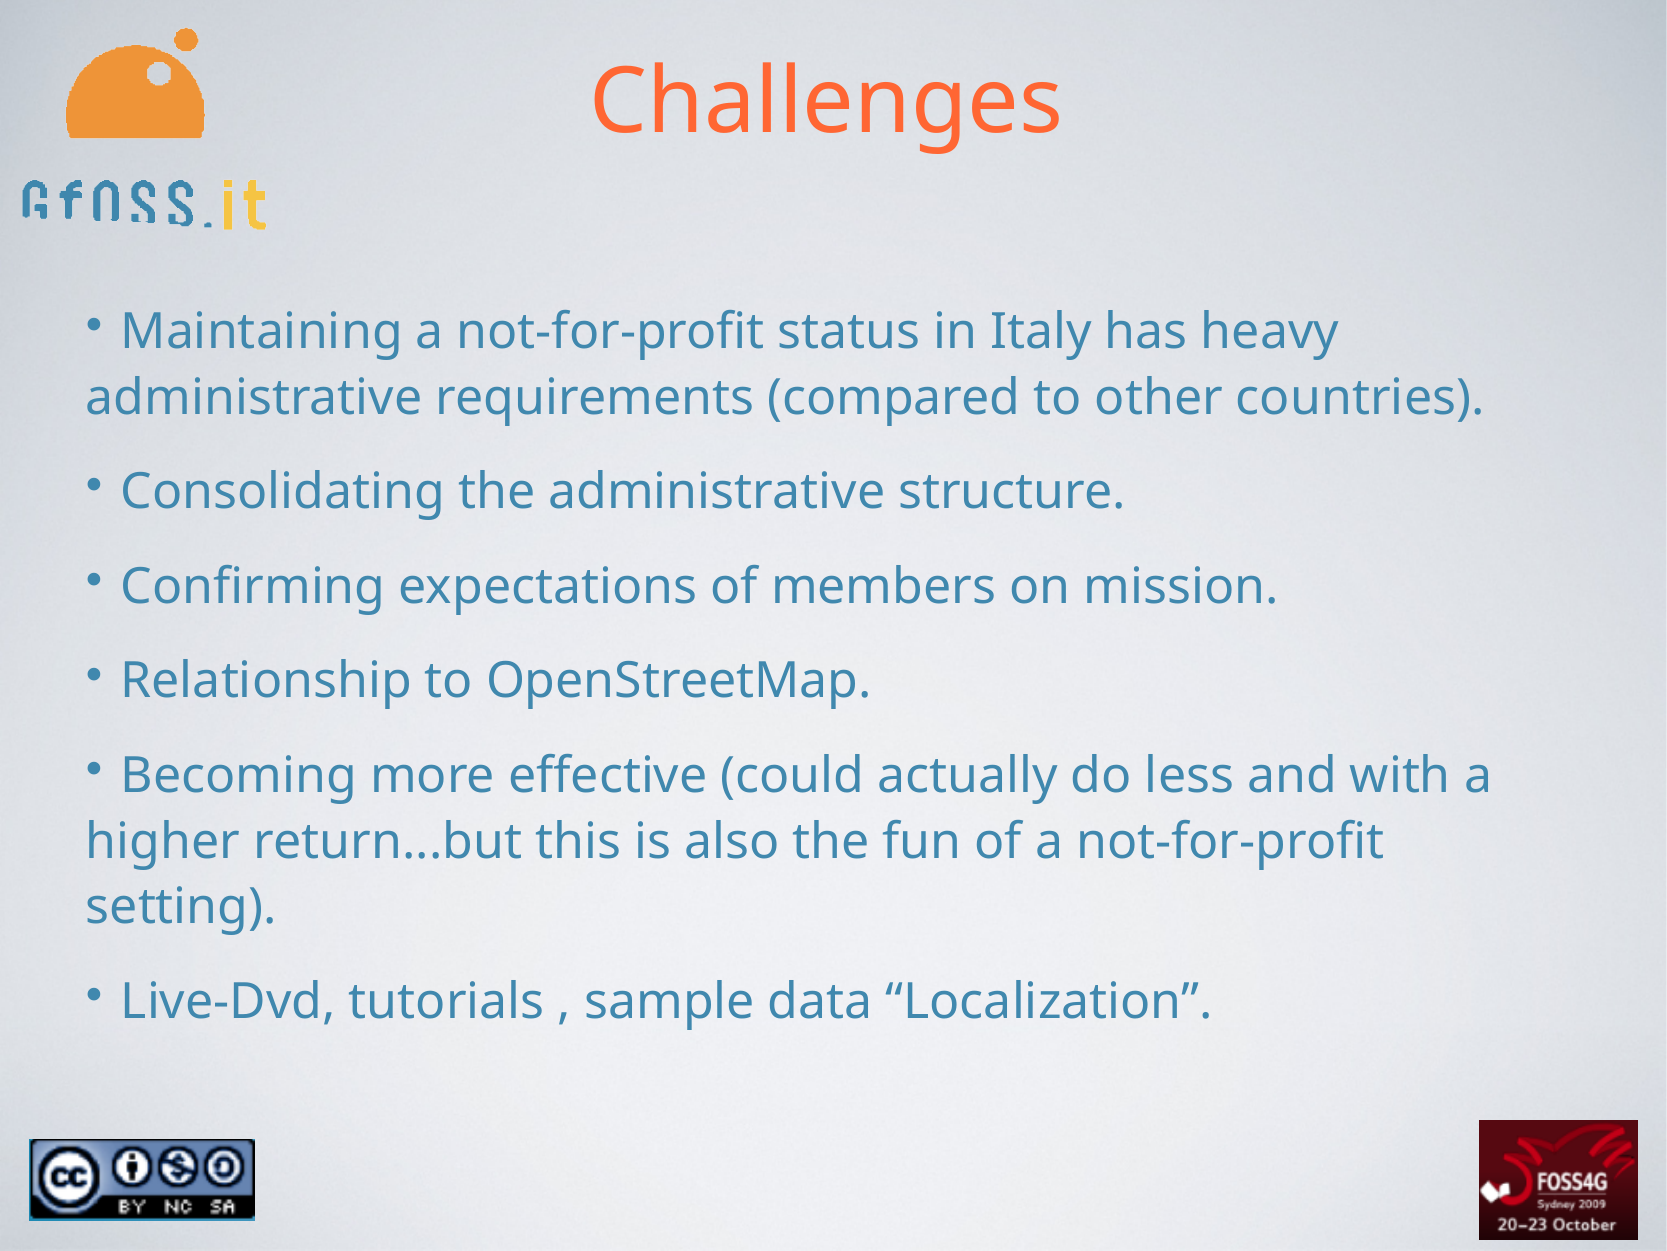

# Challenges
 Maintaining a not-for-profit status in Italy has heavy administrative requirements (compared to other countries).
 Consolidating the administrative structure.
 Confirming expectations of members on mission.
 Relationship to OpenStreetMap.
 Becoming more effective (could actually do less and with a higher return...but this is also the fun of a not-for-profit setting).
 Live-Dvd, tutorials , sample data “Localization”.